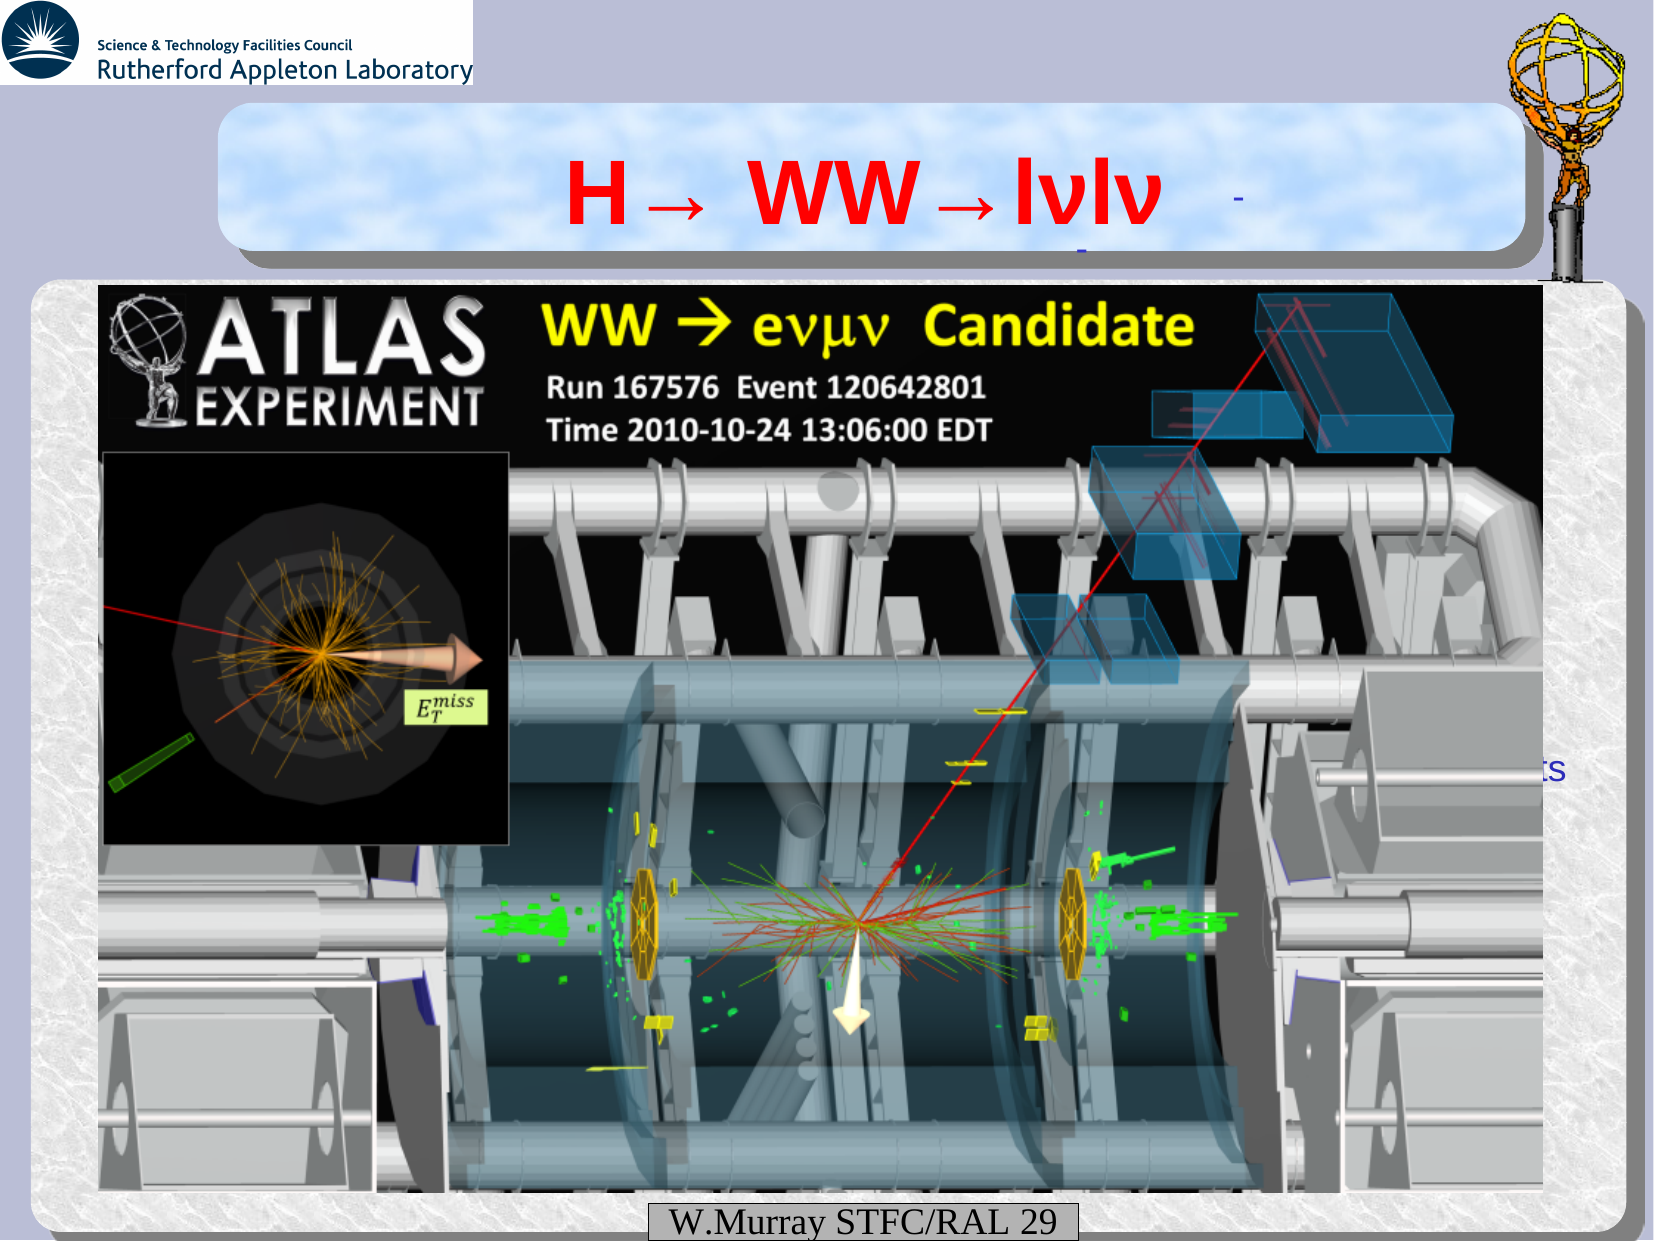

# H→ WW→lνlν
-
-
 preselection:
 - 2 leptons (e,), pT>20(15) GeV
 - Mll >15, |MZ-Mll|>10GeV (ee,)
 - MET>30 GeV
 - ll <1.3 (1.8) for MH<170 (>=170GeV)
 (see ATLAS-CONF-2011-005 for details)
 optimise sensitivity by
 branching in 0, 1 and 2 jets
 and additional topological cuts
 uncertainty on signal events
 0 / 1 / 2 jets: 10 / 6 / 35 %
 evaluated by variation of
 f, r, PDF, s
 in NNLO+NNLL calculation